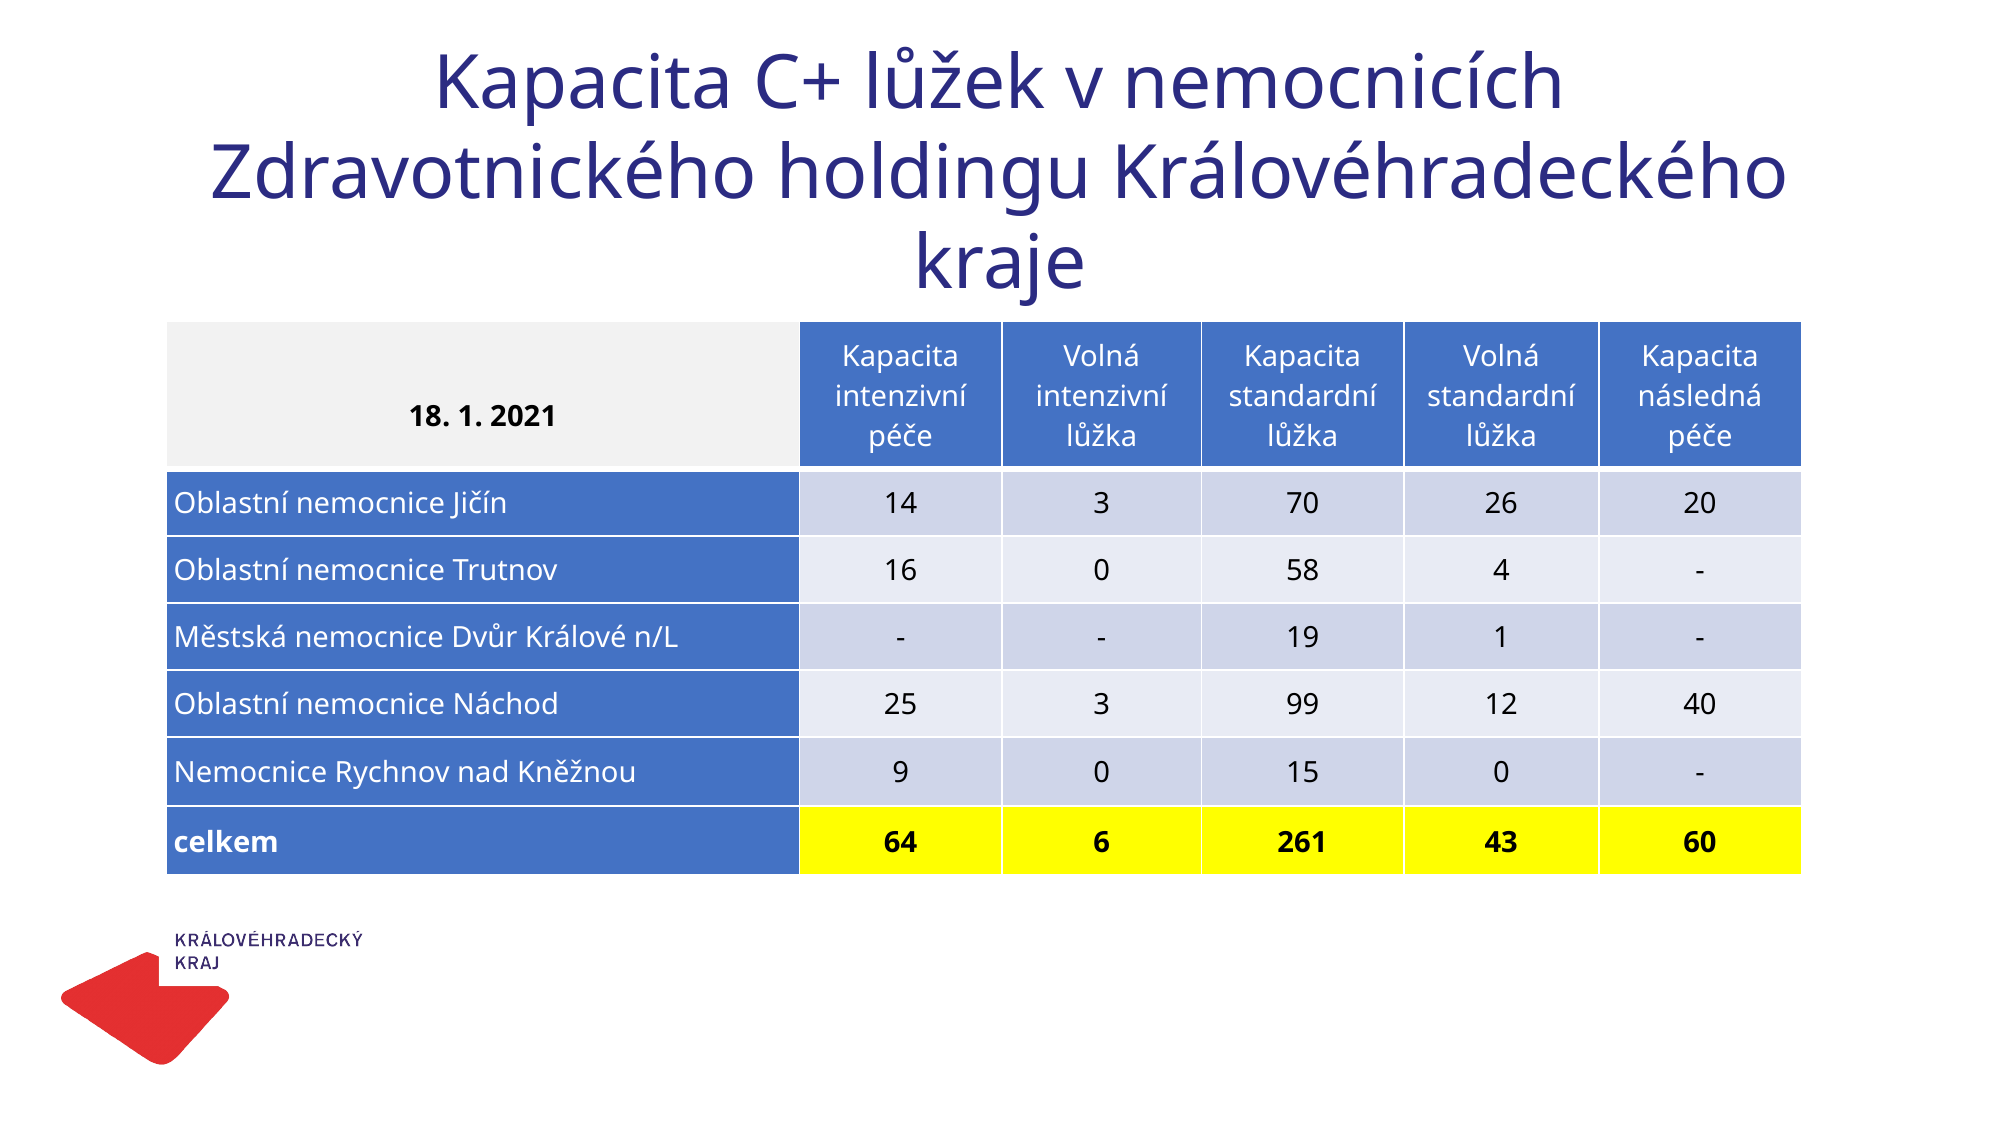

# Kapacita C+ lůžek v nemocnicích Zdravotnického holdingu Královéhradeckého kraje
| 18. 1. 2021 | Kapacita intenzivní péče | Volná intenzivní lůžka | Kapacita standardní lůžka | Volná standardní lůžka | Kapacita následná péče |
| --- | --- | --- | --- | --- | --- |
| Oblastní nemocnice Jičín | 14 | 3 | 70 | 26 | 20 |
| Oblastní nemocnice Trutnov | 16 | 0 | 58 | 4 | - |
| Městská nemocnice Dvůr Králové n/L | - | - | 19 | 1 | - |
| Oblastní nemocnice Náchod | 25 | 3 | 99 | 12 | 40 |
| Nemocnice Rychnov nad Kněžnou | 9 | 0 | 15 | 0 | - |
| celkem | 64 | 6 | 261 | 43 | 60 |